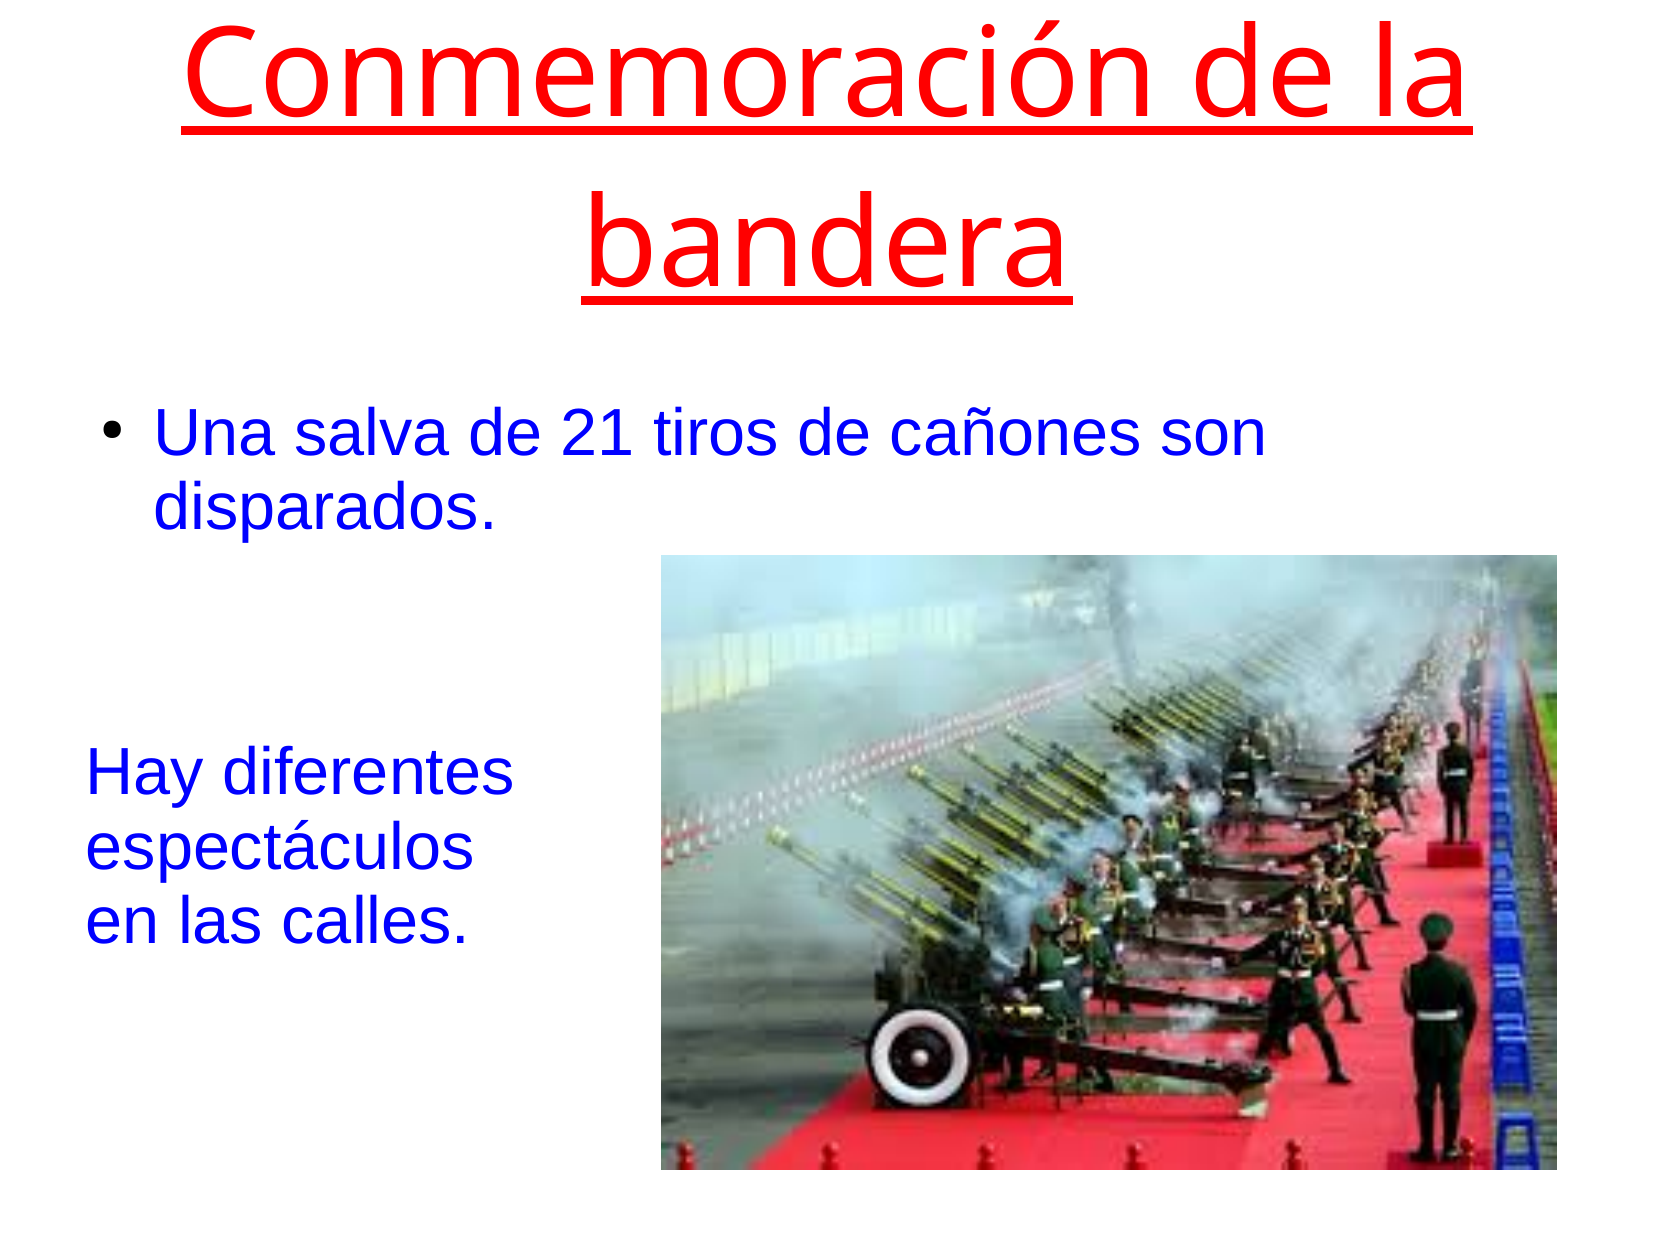

# Conmemoración de la bandera
Una salva de 21 tiros de cañones son disparados.
Hay diferentes espectáculos en las calles.